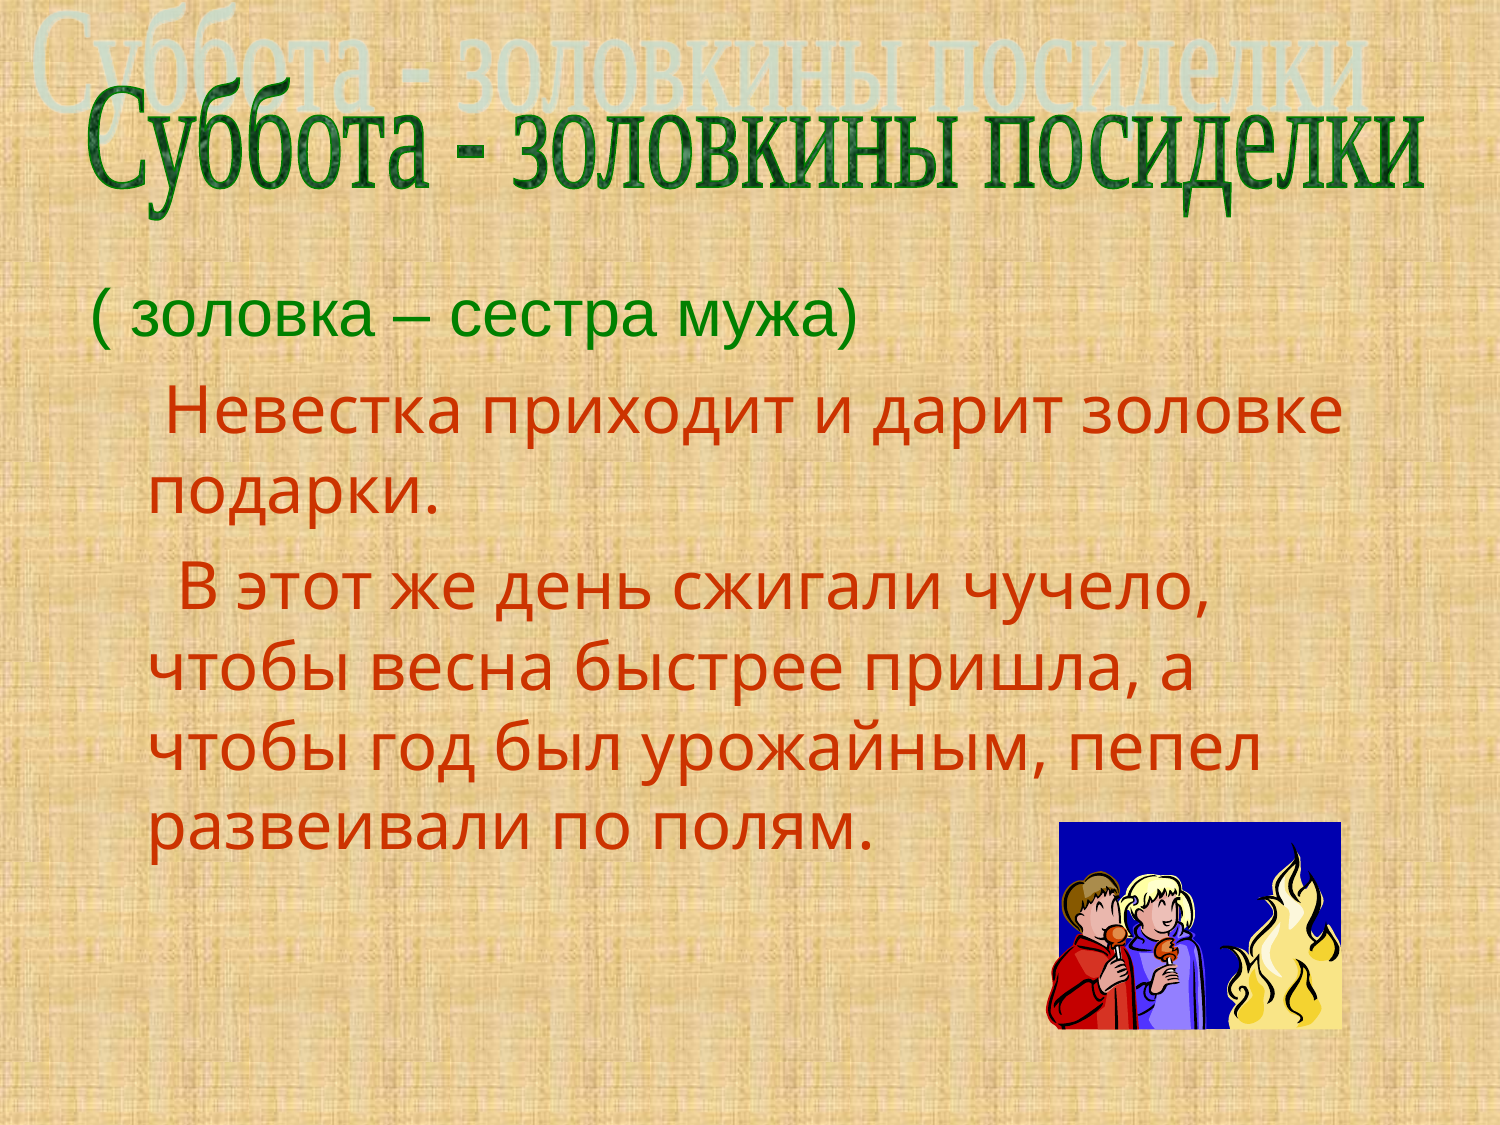

Суббота - золовкины посиделки
# ( золовка – сестра мужа)
 Невестка приходит и дарит золовке подарки.
 В этот же день сжигали чучело, чтобы весна быстрее пришла, а чтобы год был урожайным, пепел развеивали по полям.